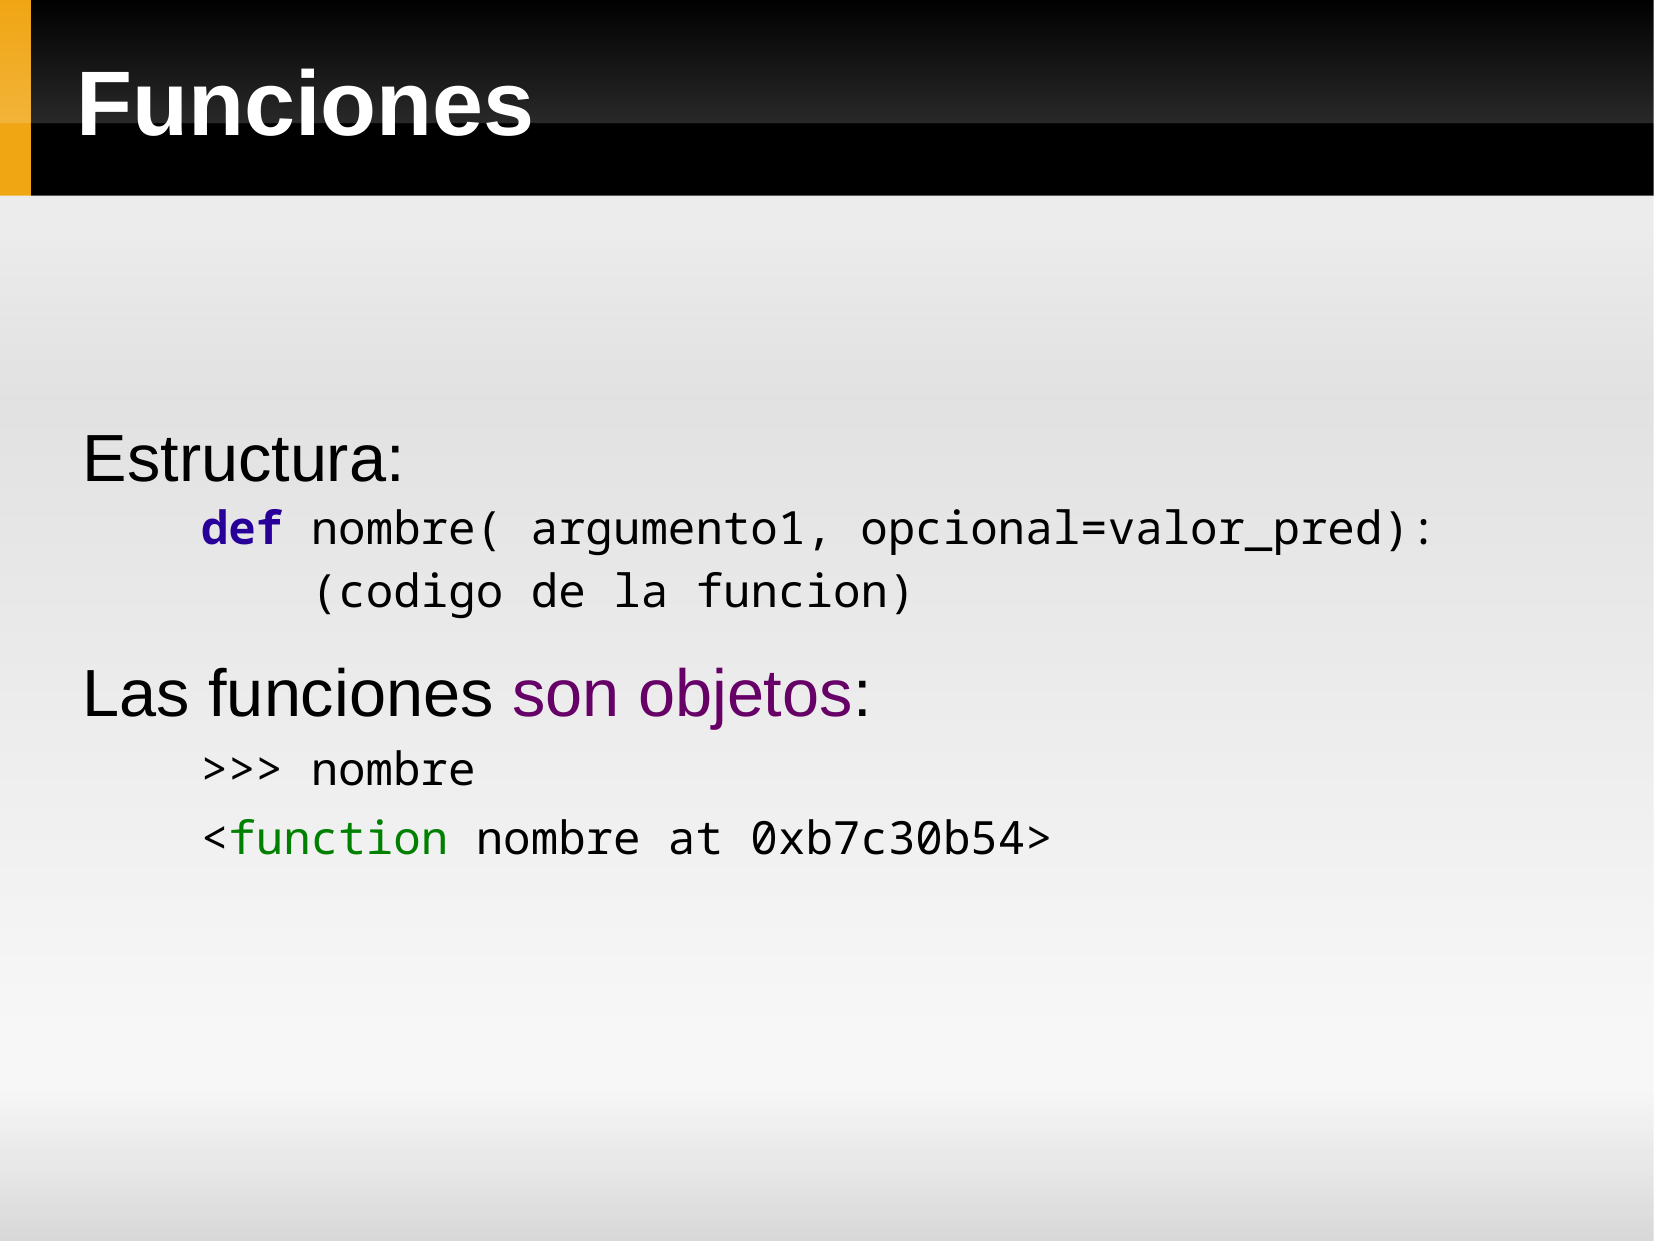

# Funciones
Estructura:
def nombre( argumento1, opcional=valor_pred):
 (codigo de la funcion)
Las funciones son objetos:
>>> nombre
<function nombre at 0xb7c30b54>